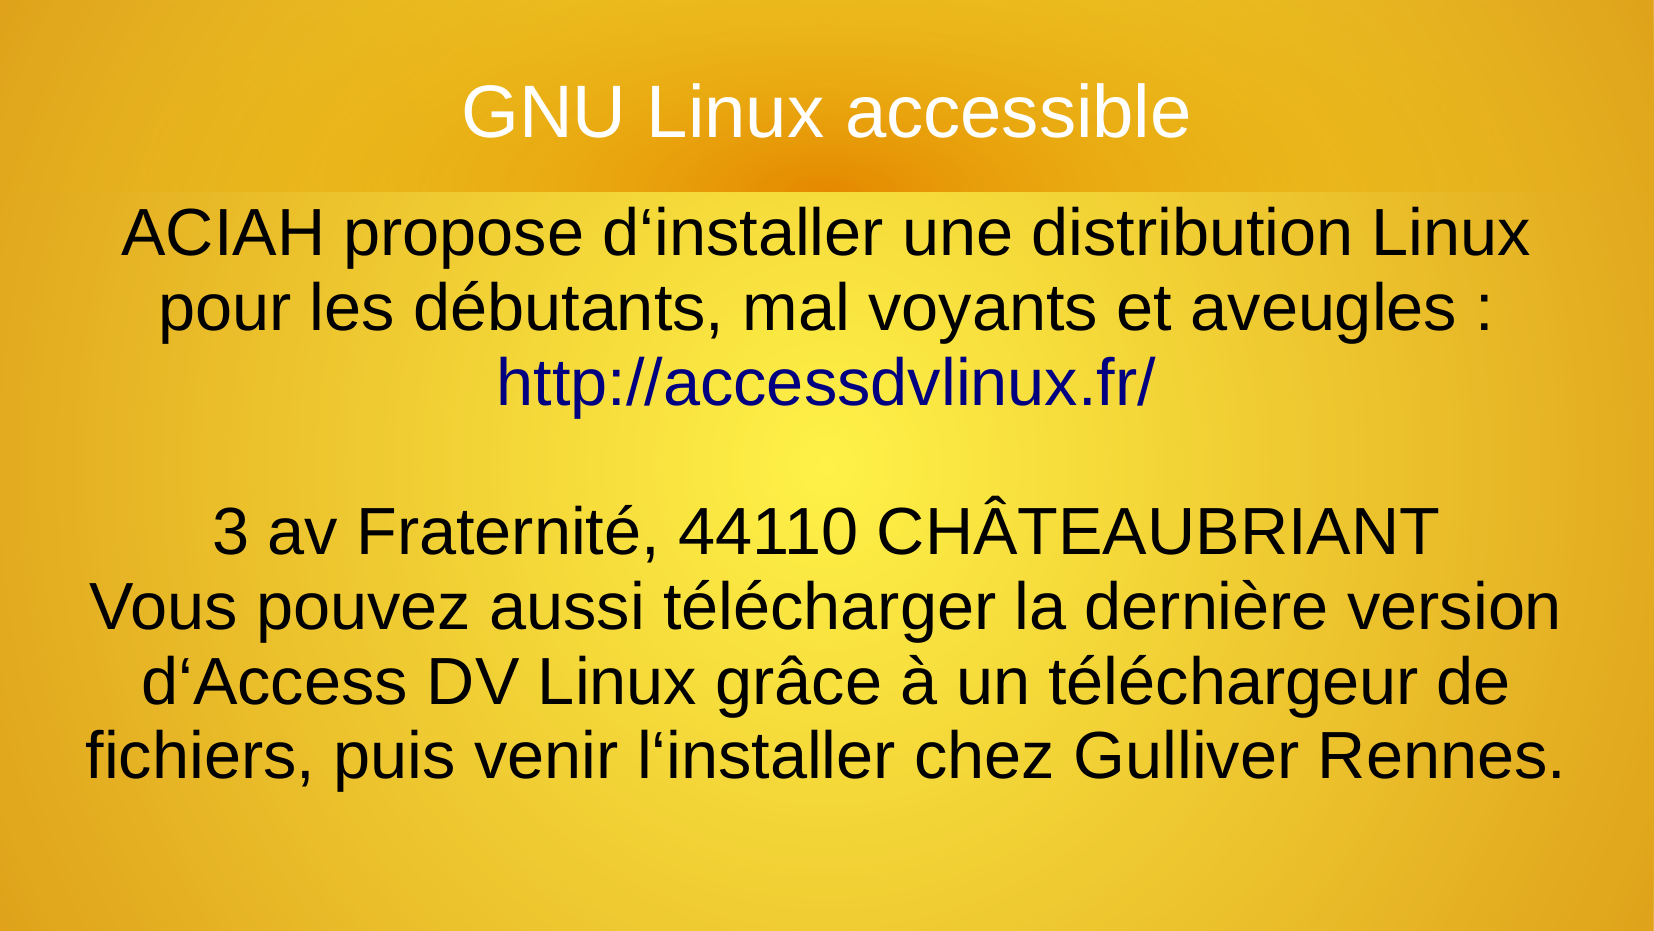

# GNU Linux accessible
ACIAH propose d‘installer une distribution Linux pour les débutants, mal voyants et aveugles :
http://accessdvlinux.fr/
3 av Fraternité, 44110 CHÂTEAUBRIANT
Vous pouvez aussi télécharger la dernière version d‘Access DV Linux grâce à un téléchargeur de fichiers, puis venir l‘installer chez Gulliver Rennes.